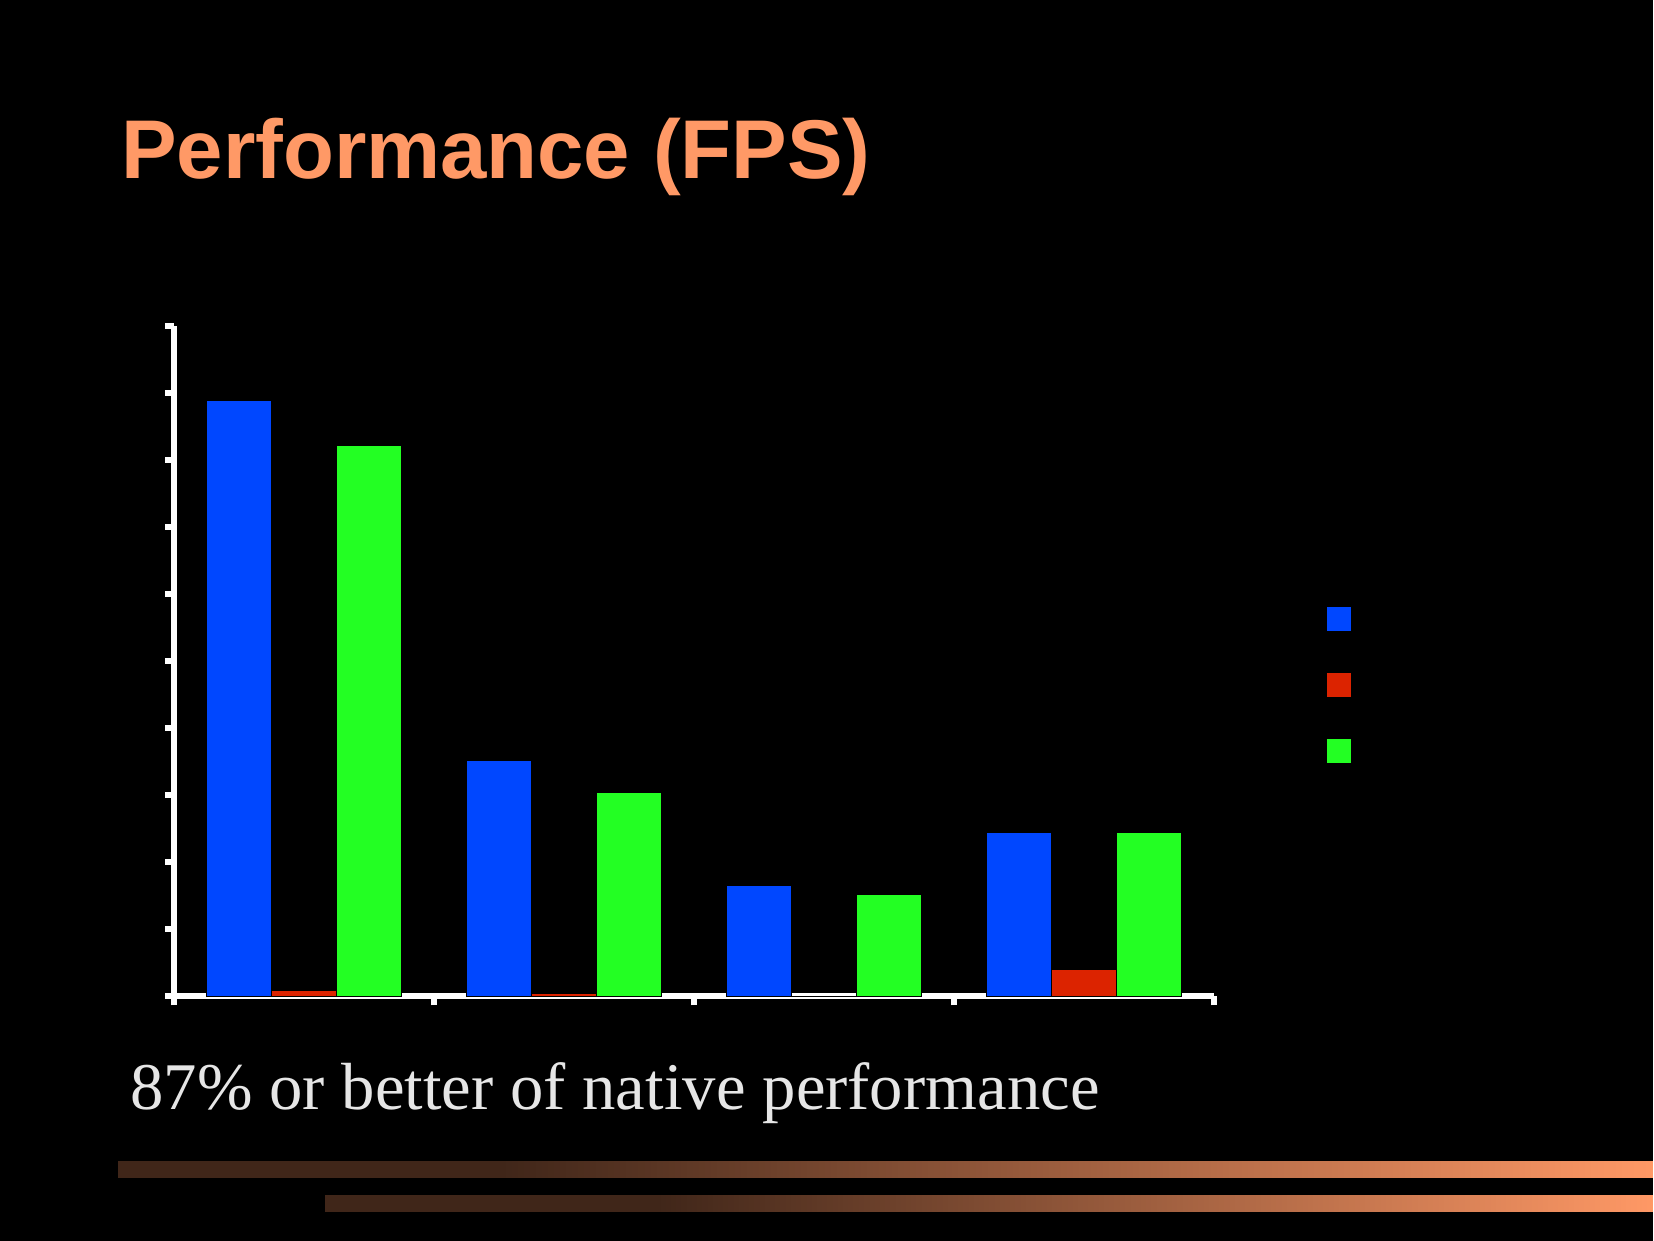

# Performance (FPS)
### Chart
| Category | Native | Mesa | VMGL |
|---|---|---|---|
| Quake 3 | 88.81 | 0.89 | 82.06 |
| Enemy | 35.11 | 0.38 | 30.43 |
| Unreal | 16.46 | 0.0 | 15.13 |
| Mplayer | 24.4 | 3.98 | 24.41 |87% or better of native performance